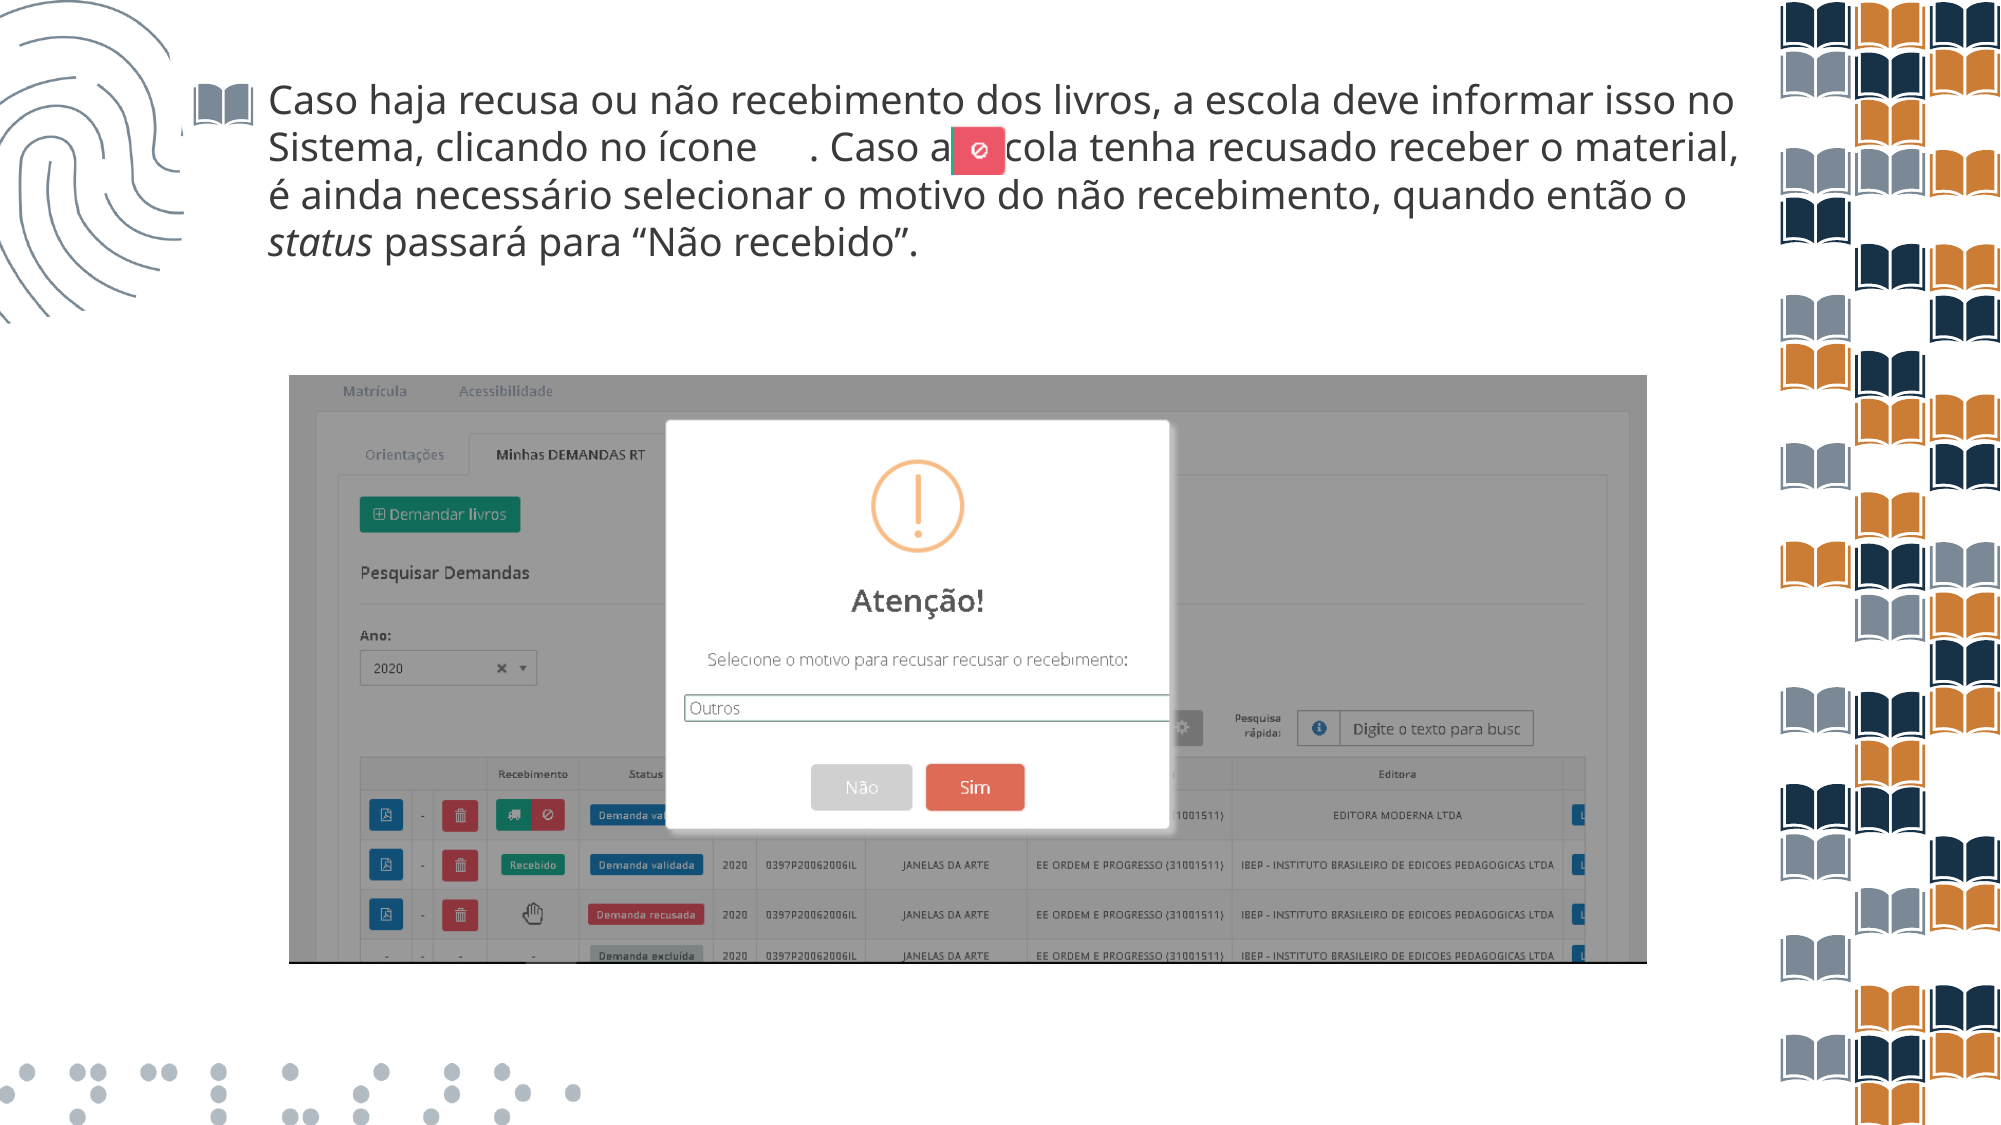

Caso haja recusa ou não recebimento dos livros, a escola deve informar isso no Sistema, clicando no ícone . Caso a escola tenha recusado receber o material, é ainda necessário selecionar o motivo do não recebimento, quando então o status passará para “Não recebido”.